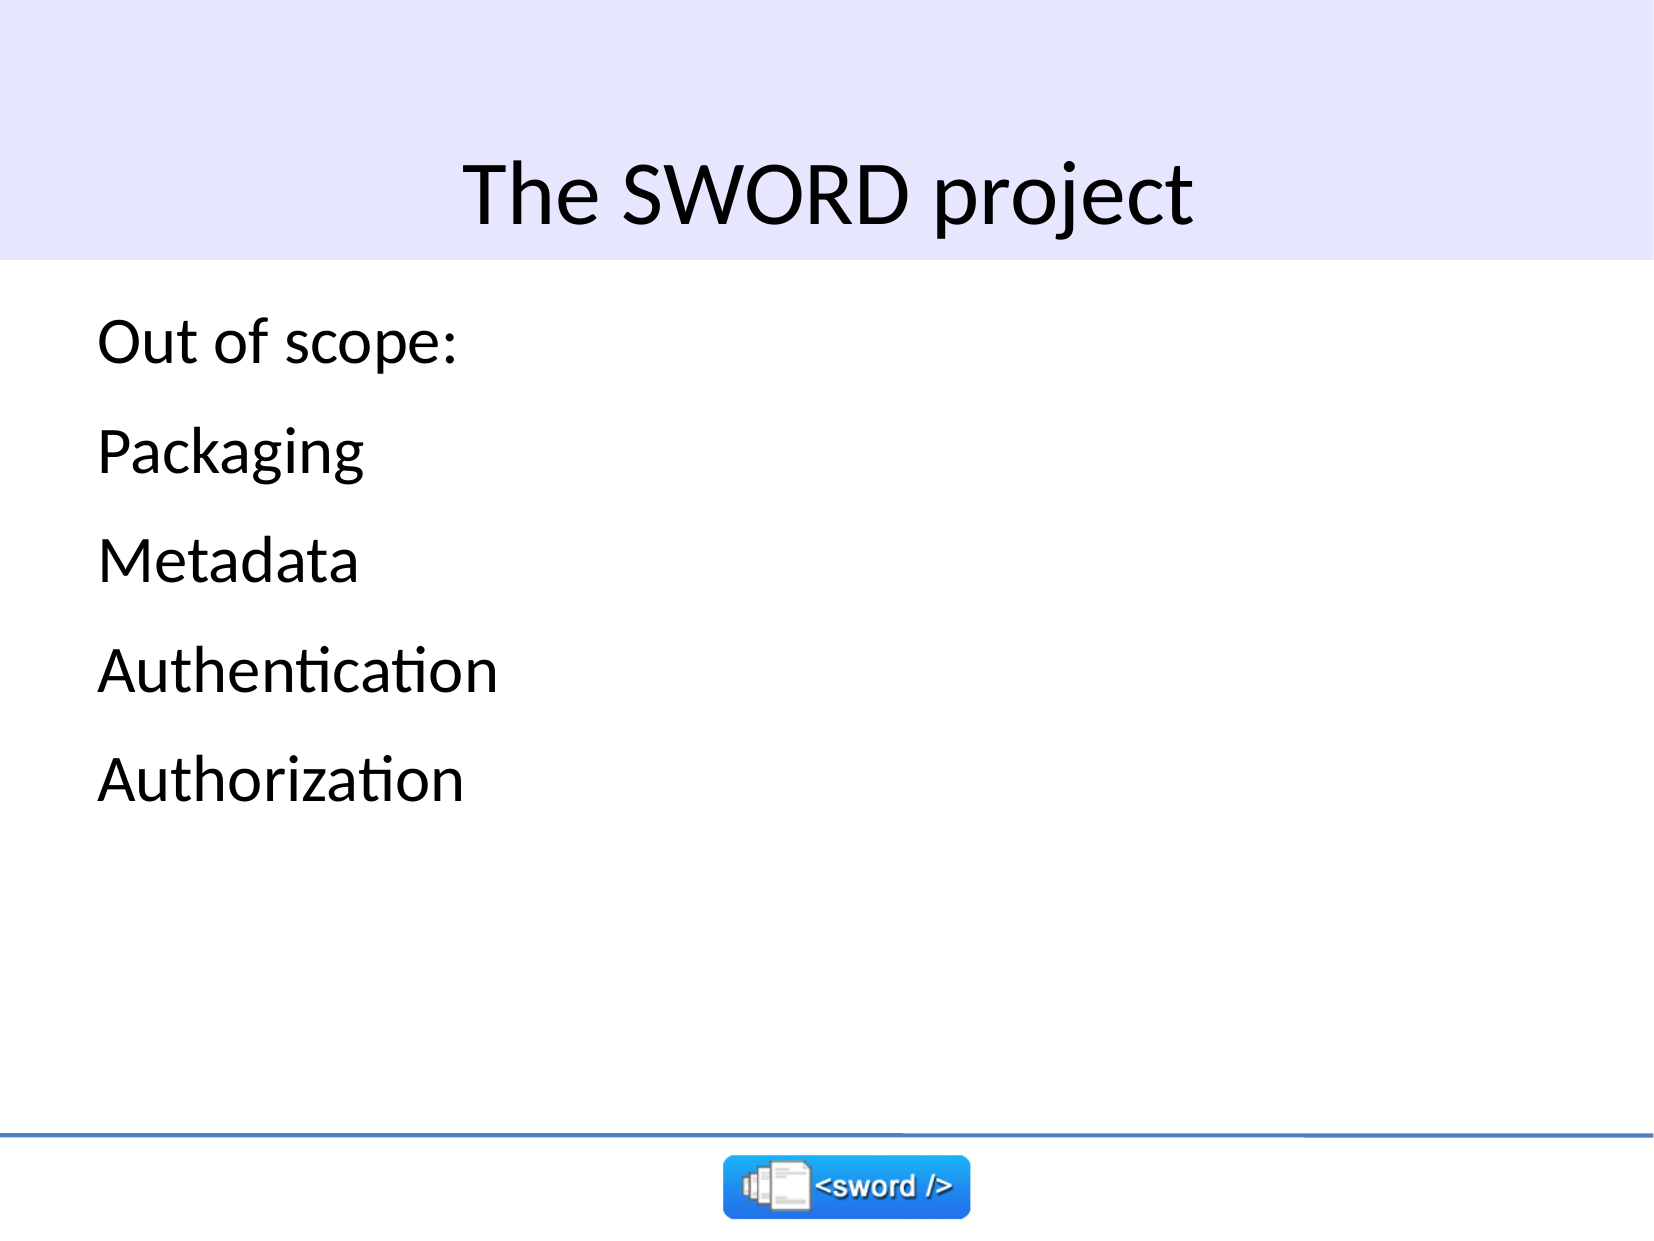

The SWORD project
# Out of scope:
Packaging
Metadata
Authentication
Authorization